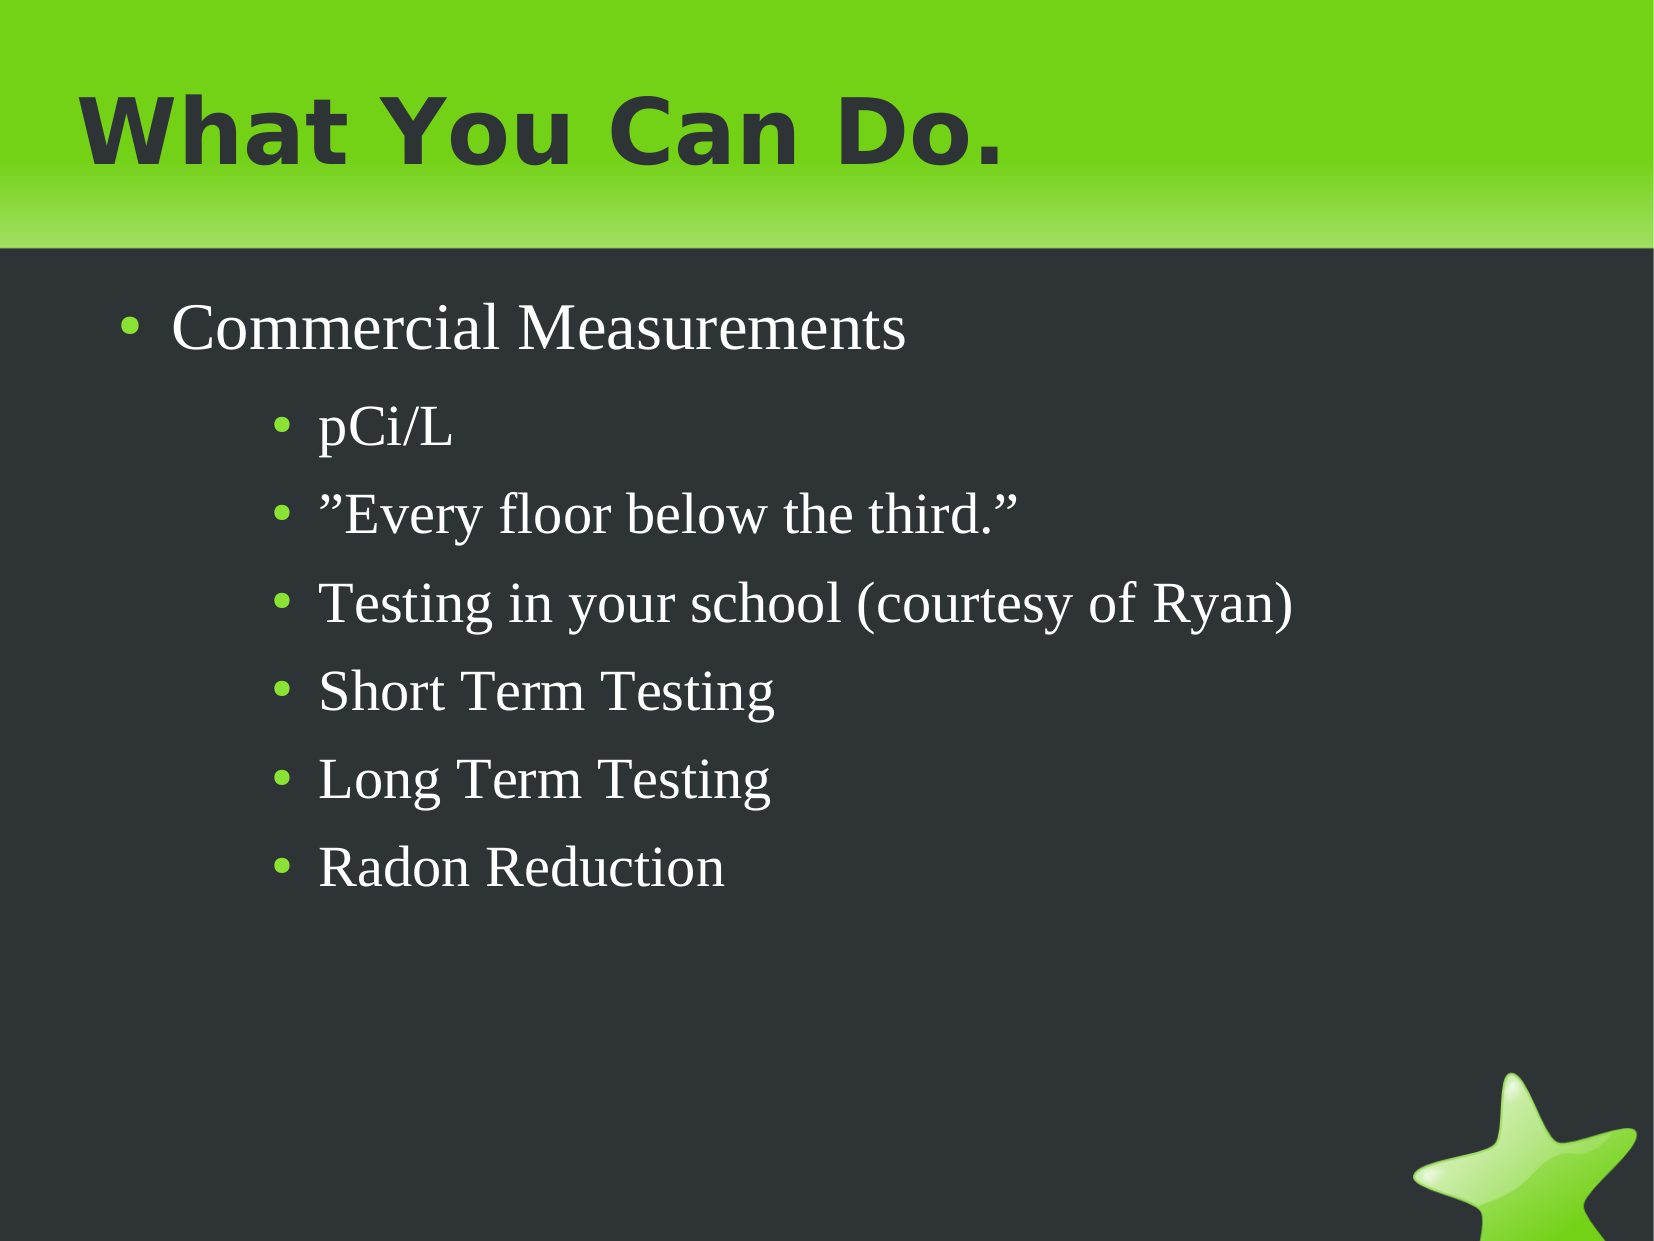

# What You Can Do.
Commercial Measurements
pCi/L
”Every floor below the third.”
Testing in your school (courtesy of Ryan)
Short Term Testing
Long Term Testing
Radon Reduction